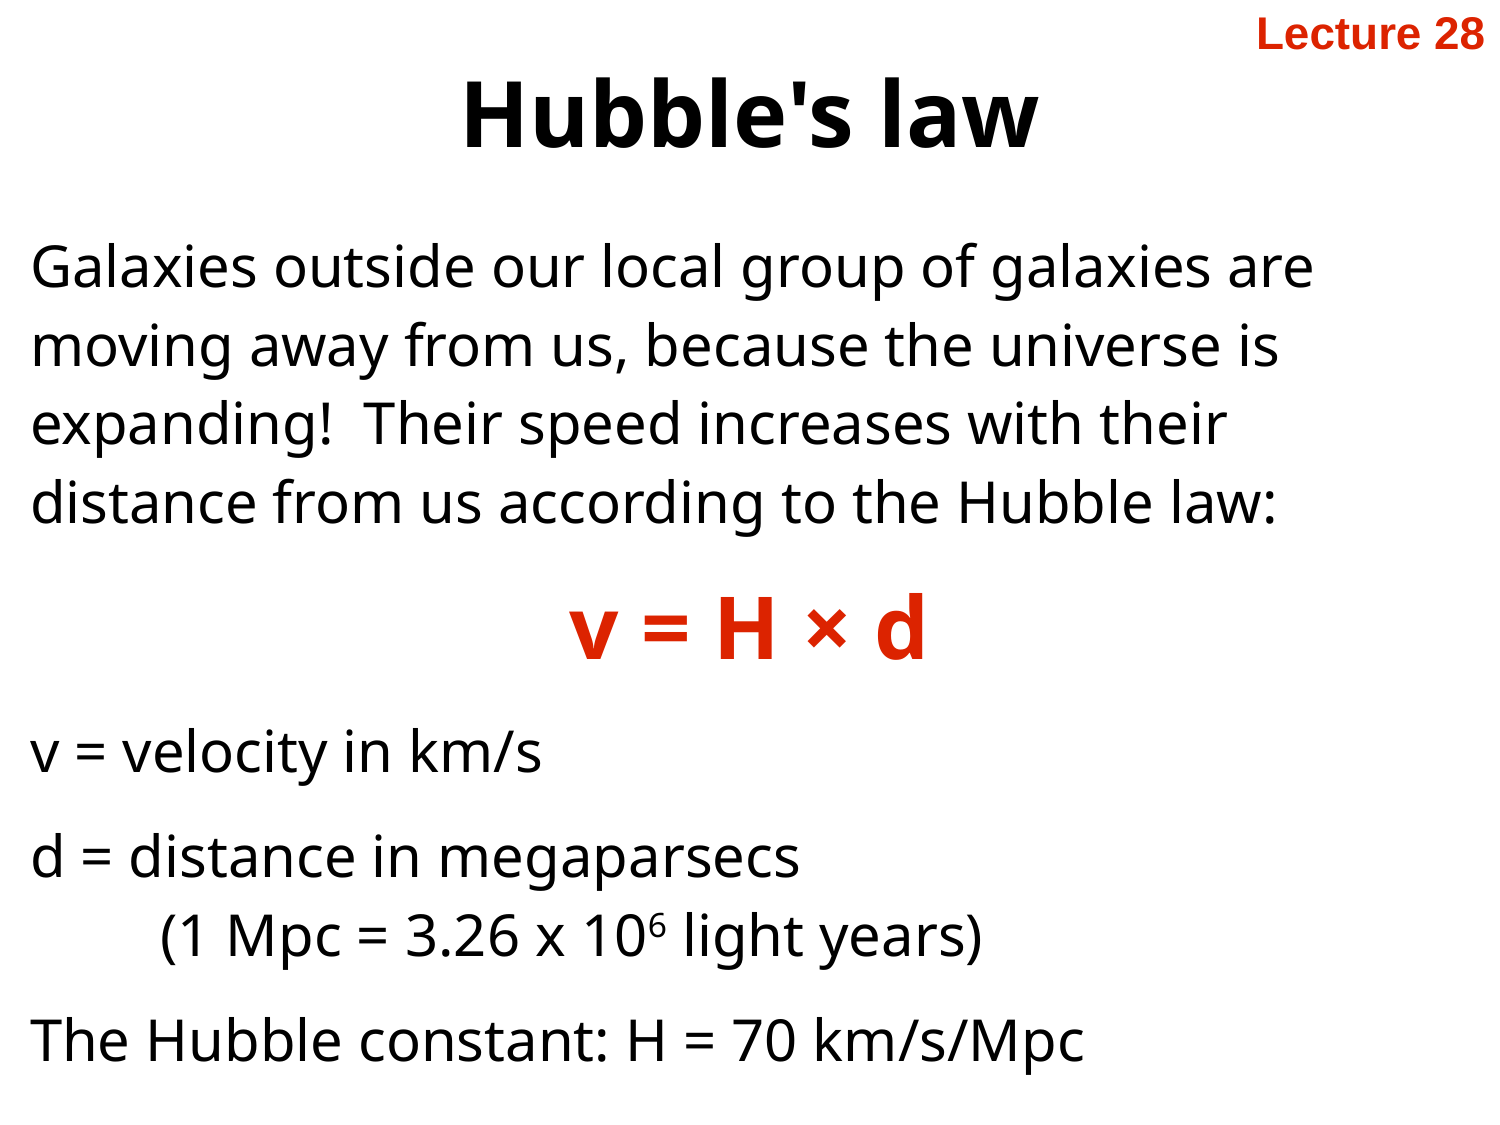

Lecture 28
Hubble's law
# Galaxies outside our local group of galaxies are moving away from us, because the universe is expanding! Their speed increases with their distance from us according to the Hubble law:
v = H × d
v = velocity in km/s
d = distance in megaparsecs
					 	(1 Mpc = 3.26 x 106 light years)
The Hubble constant: H = 70 km/s/Mpc